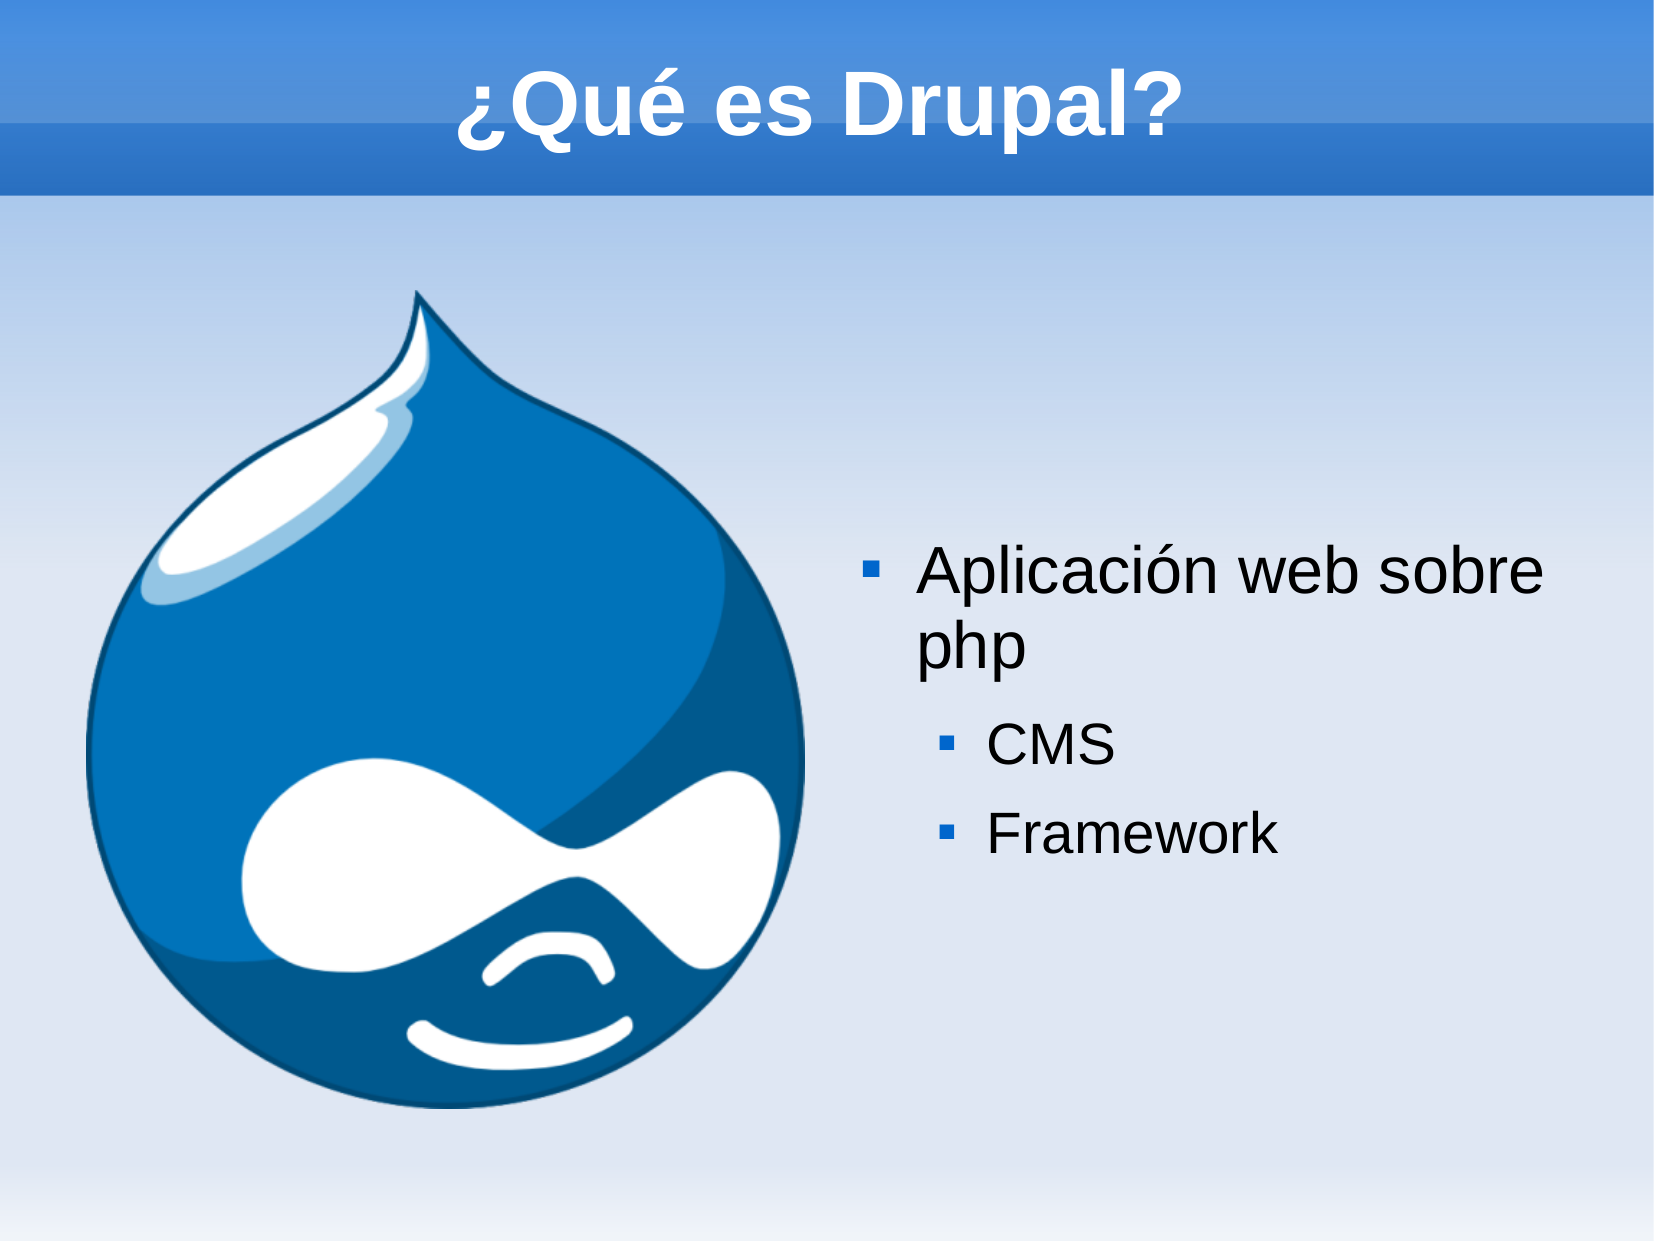

# ¿Qué es Drupal?
Aplicación web sobre php
CMS
Framework